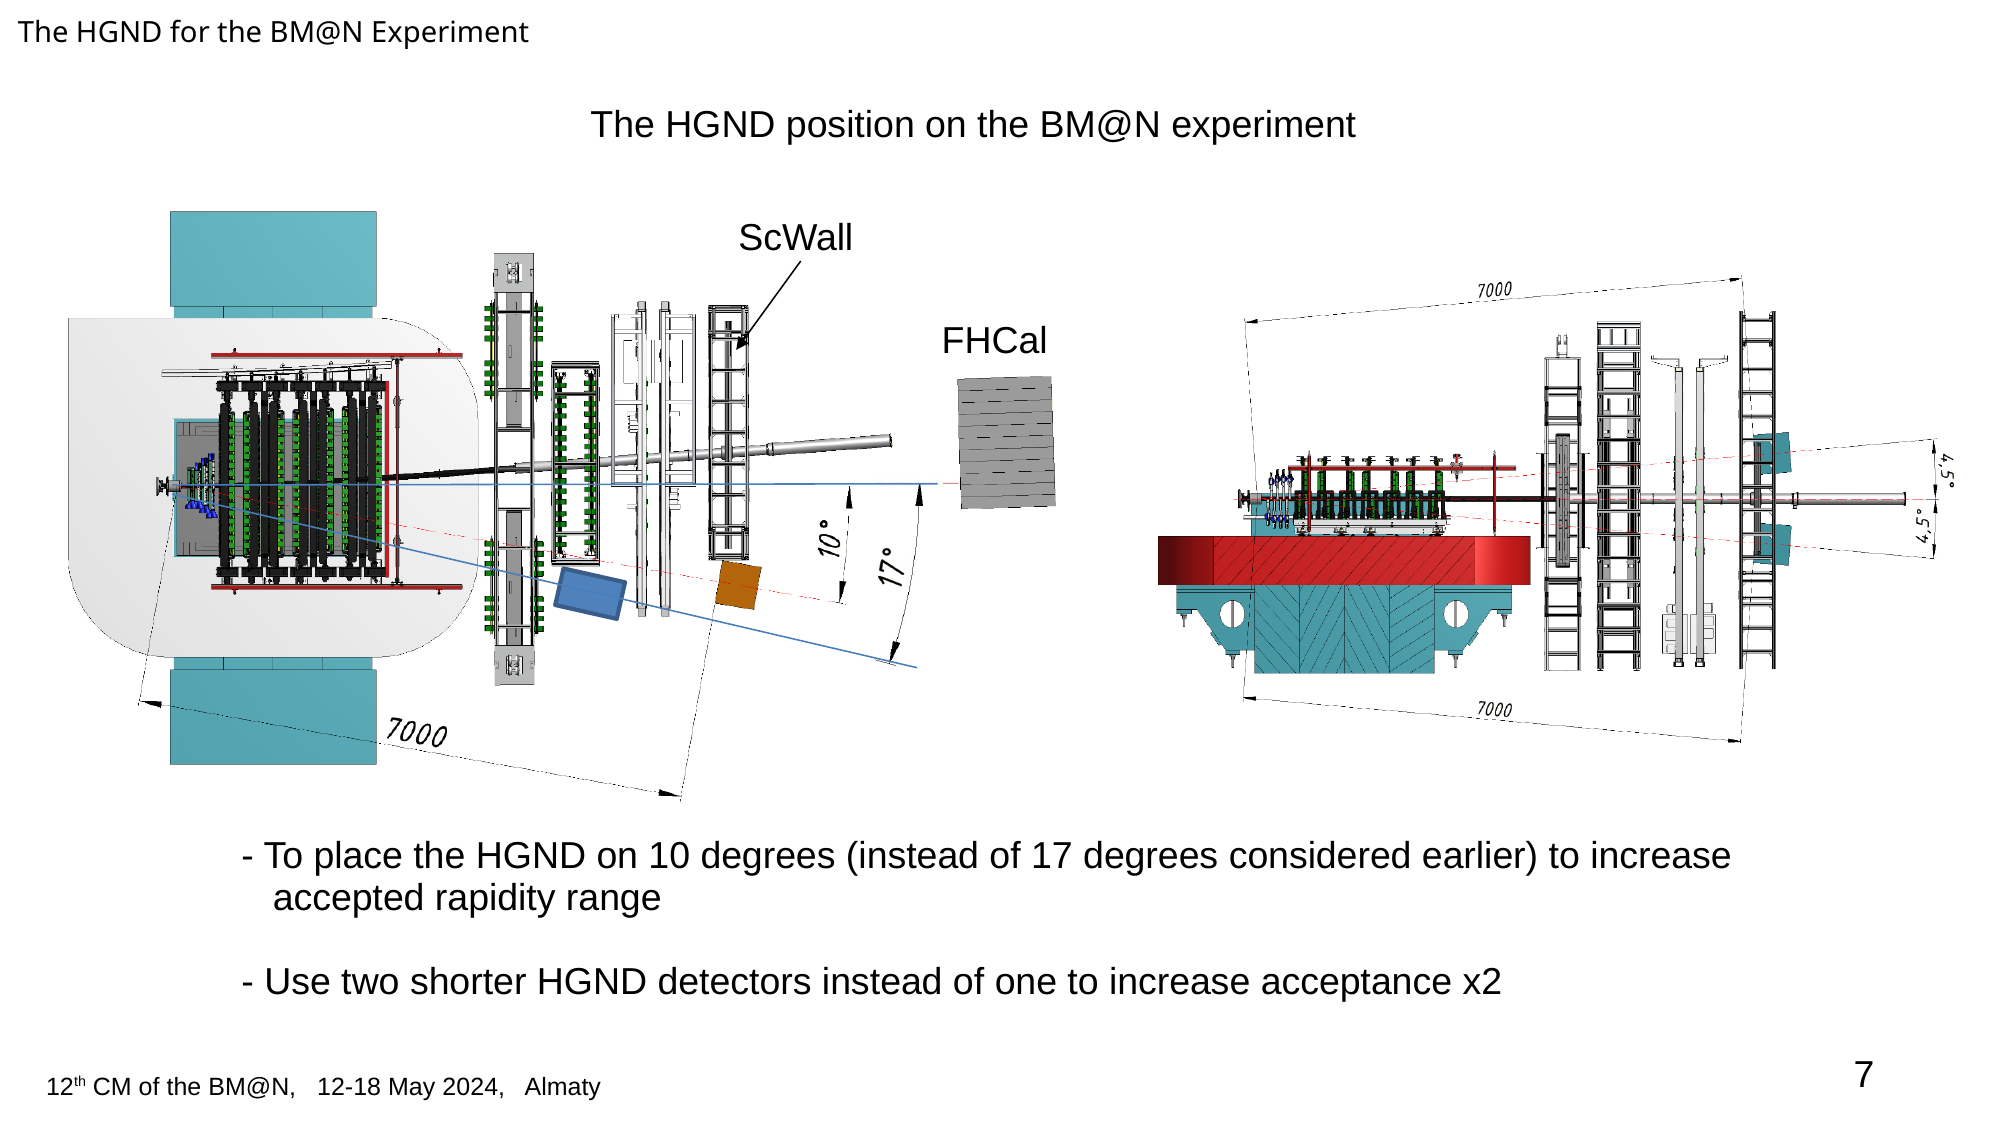

The HGND for the BM@N Experiment
The HGND position on the BM@N experiment
- To place the HGND on 10 degrees (instead of 17 degrees considered earlier) to increase
 accepted rapidity range
- Use two shorter HGND detectors instead of one to increase acceptance x2
12th CM of the BM@N, 12-18 May 2024, Almaty